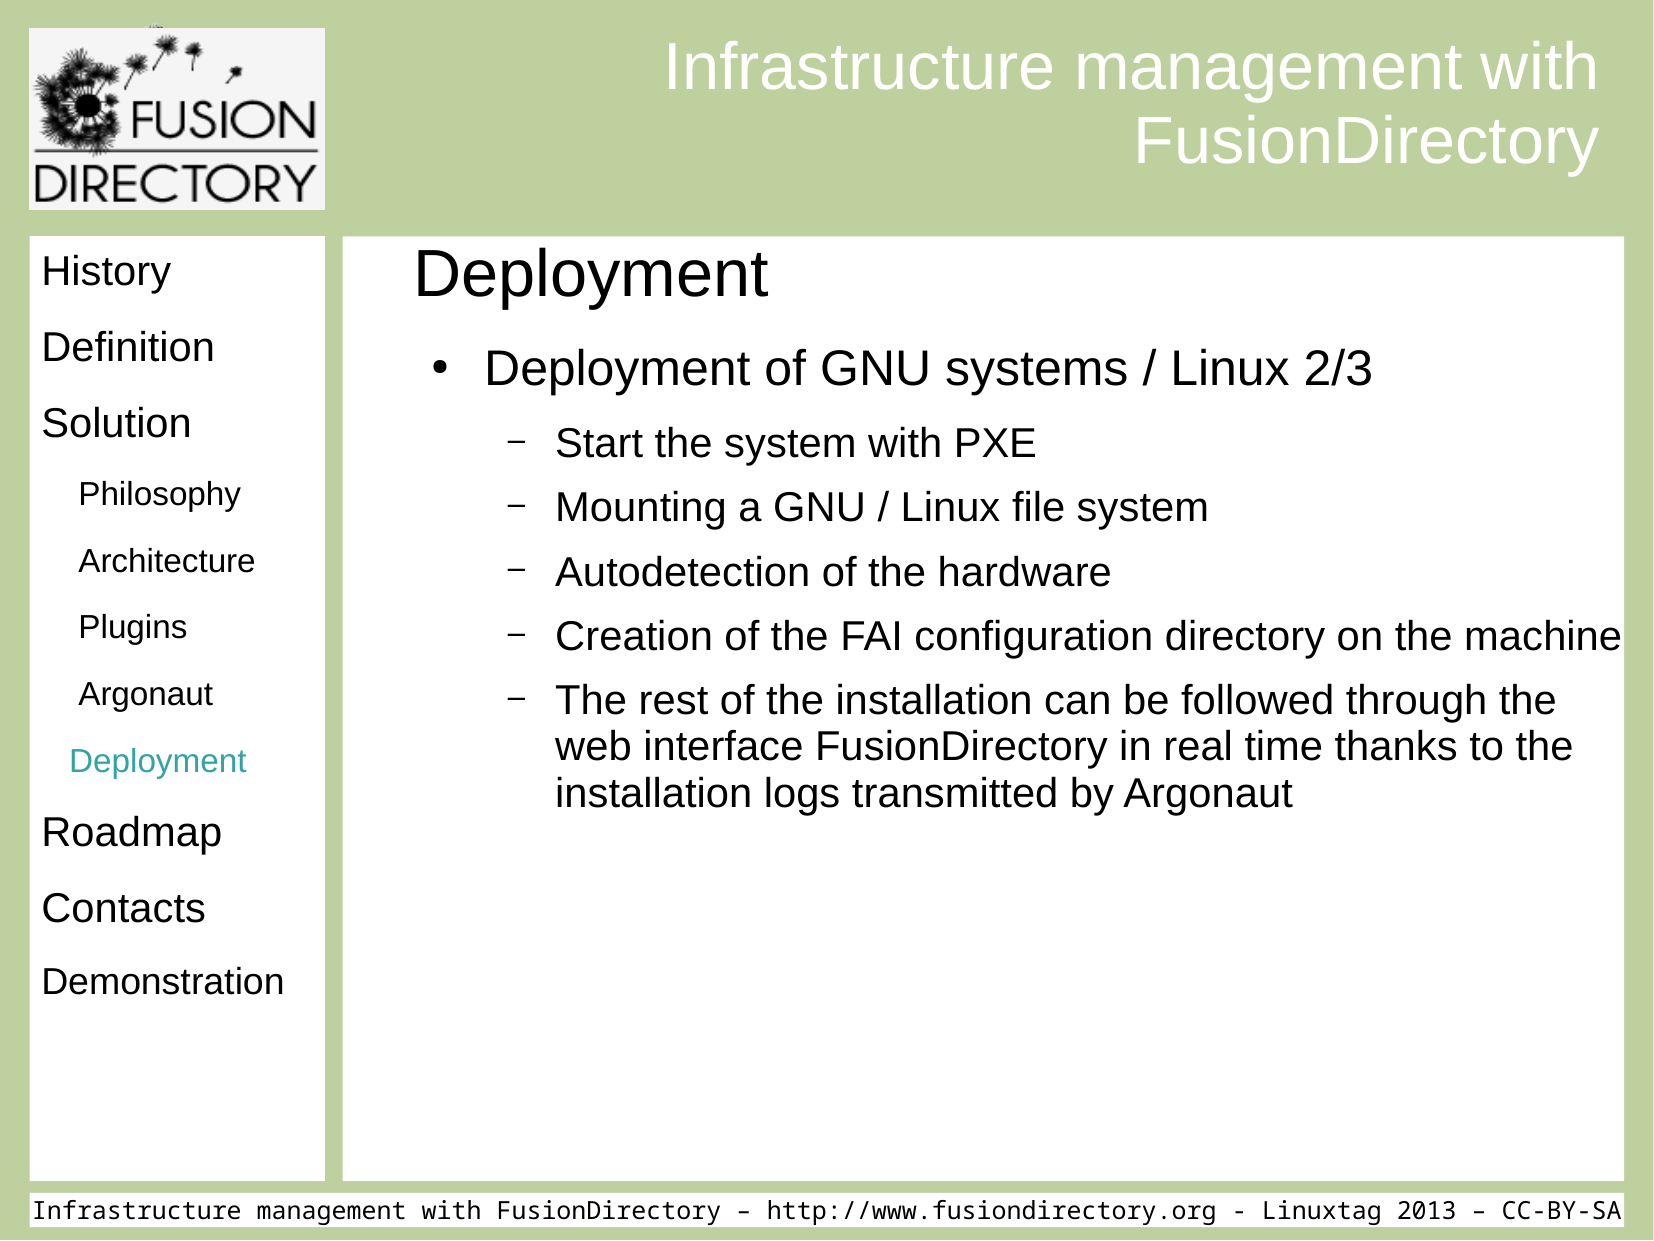

# Infrastructure management with FusionDirectory
History
Definition
Solution
 Philosophy
 Architecture
 Plugins
 Argonaut
 Deployment
Roadmap
Contacts
Demonstration
Deployment
Deployment of GNU systems / Linux 2/3
Start the system with PXE
Mounting a GNU / Linux file system
Autodetection of the hardware
Creation of the FAI configuration directory on the machine
The rest of the installation can be followed through the web interface FusionDirectory in real time thanks to the installation logs transmitted by Argonaut